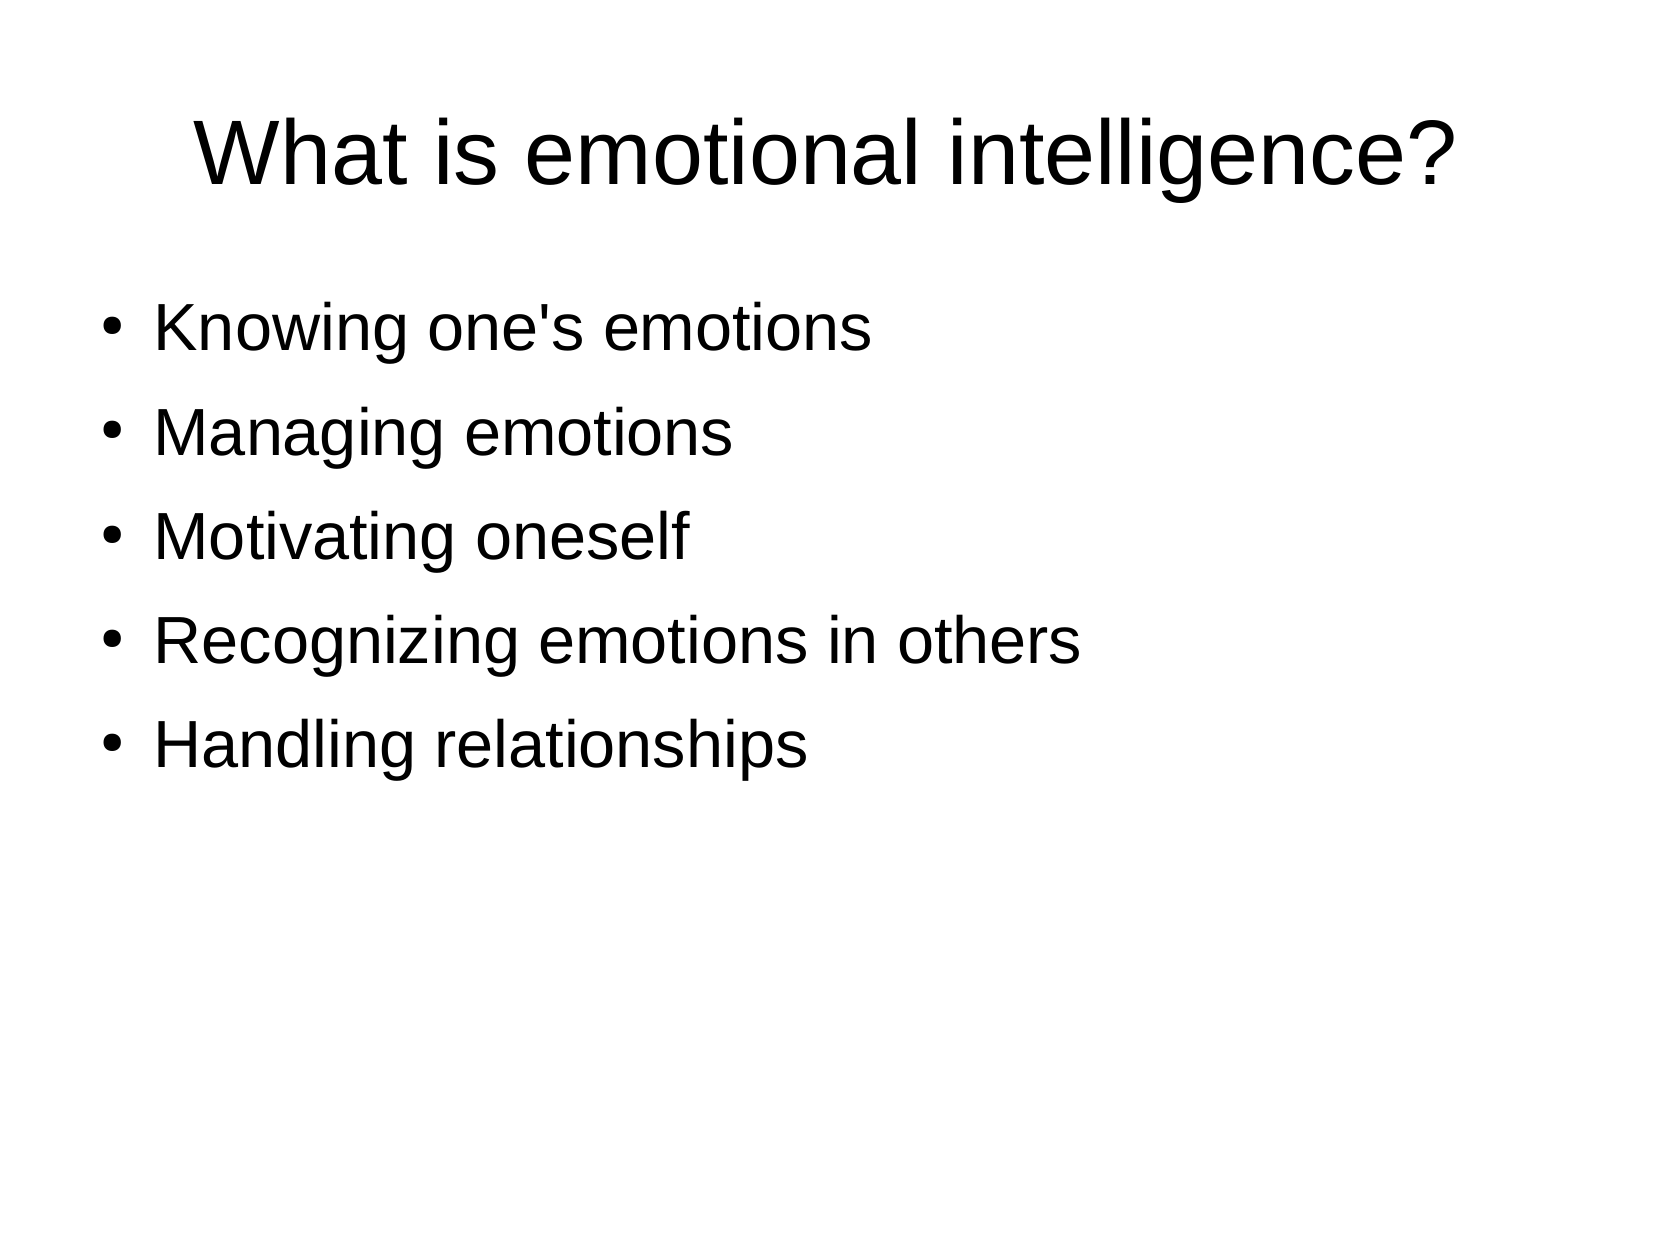

# What is emotional intelligence?
Knowing one's emotions
Managing emotions
Motivating oneself
Recognizing emotions in others
Handling relationships